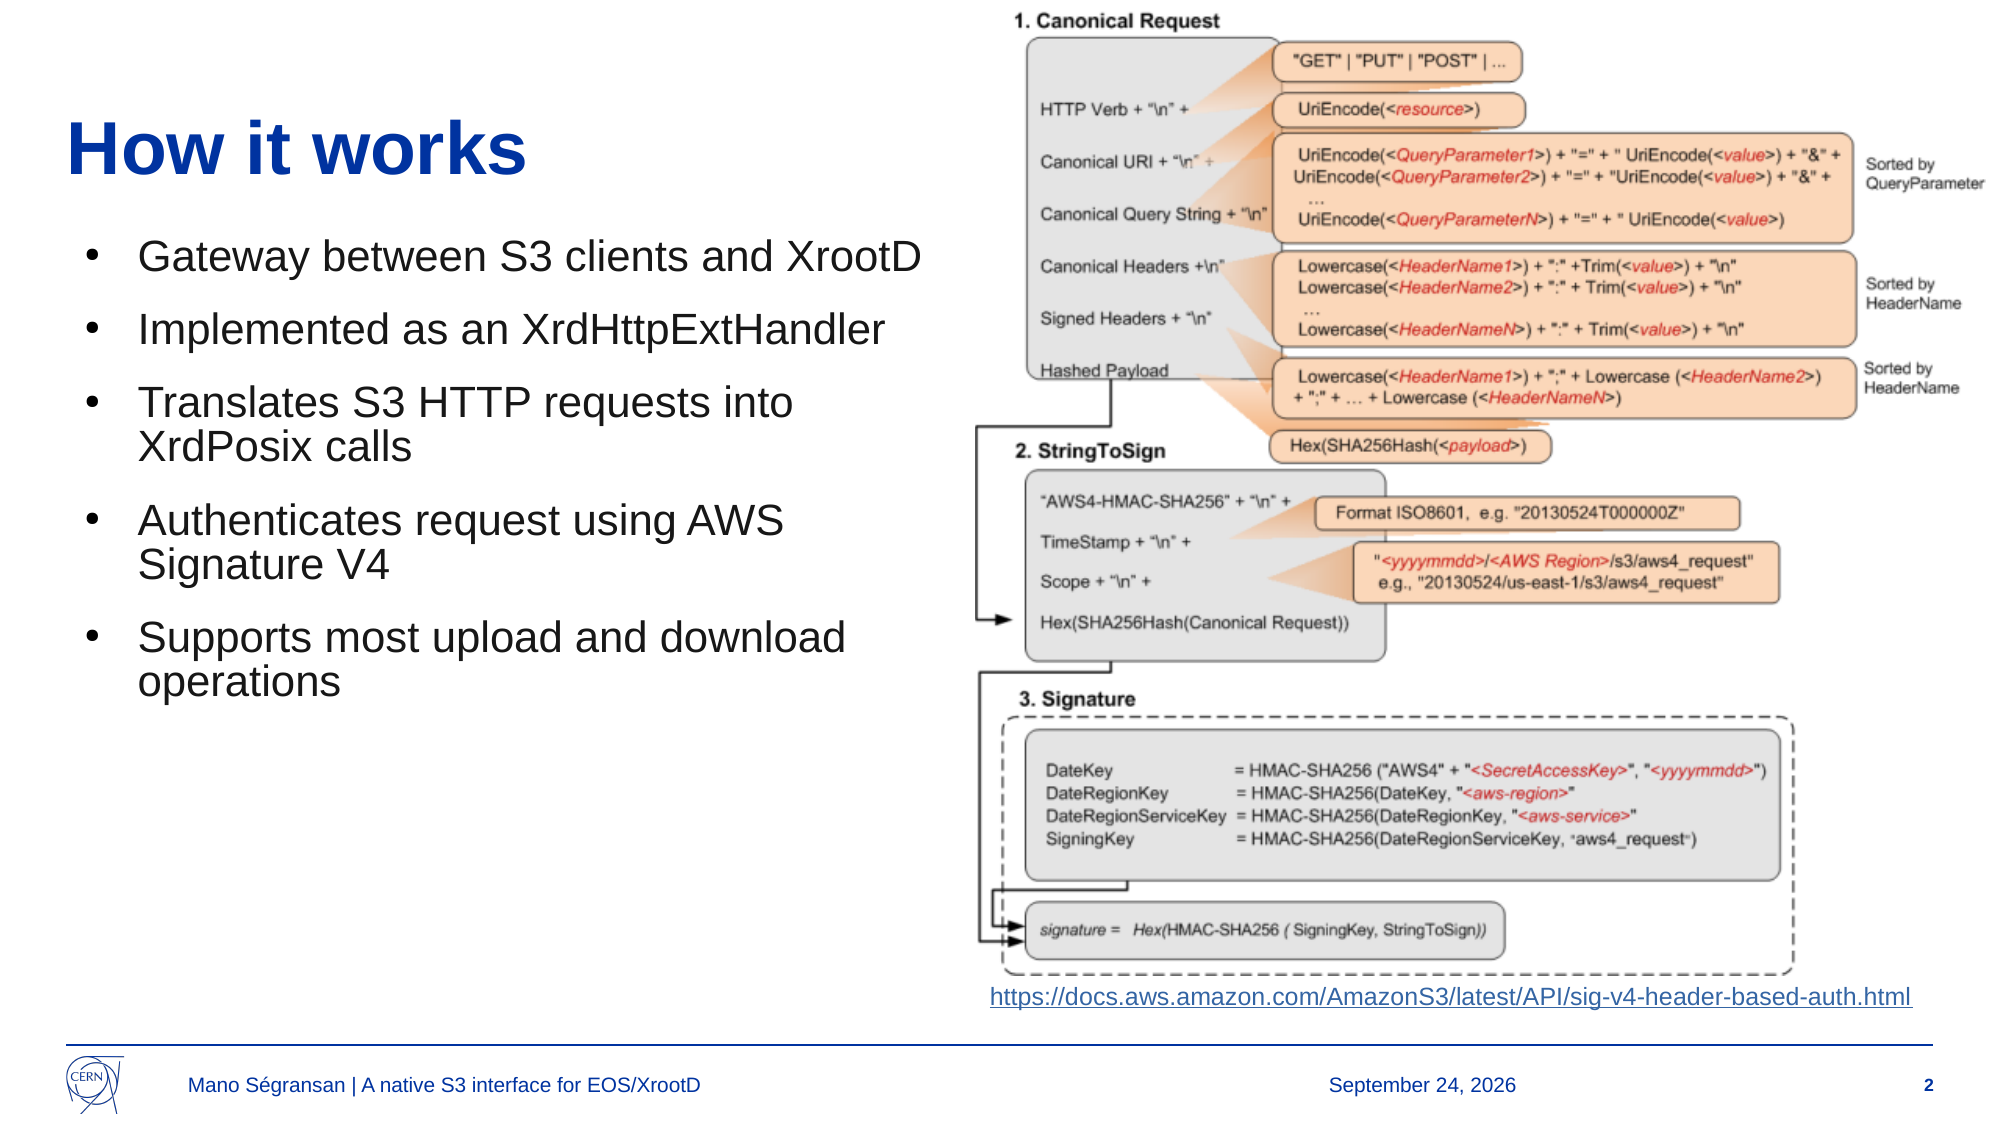

# How it works
Gateway between S3 clients and XrootD
Implemented as an XrdHttpExtHandler
Translates S3 HTTP requests into XrdPosix calls
Authenticates request using AWS Signature V4
Supports most upload and download operations
https://docs.aws.amazon.com/AmazonS3/latest/API/sig-v4-header-based-auth.html
Mano Ségransan | A native S3 interface for EOS/XrootD
2